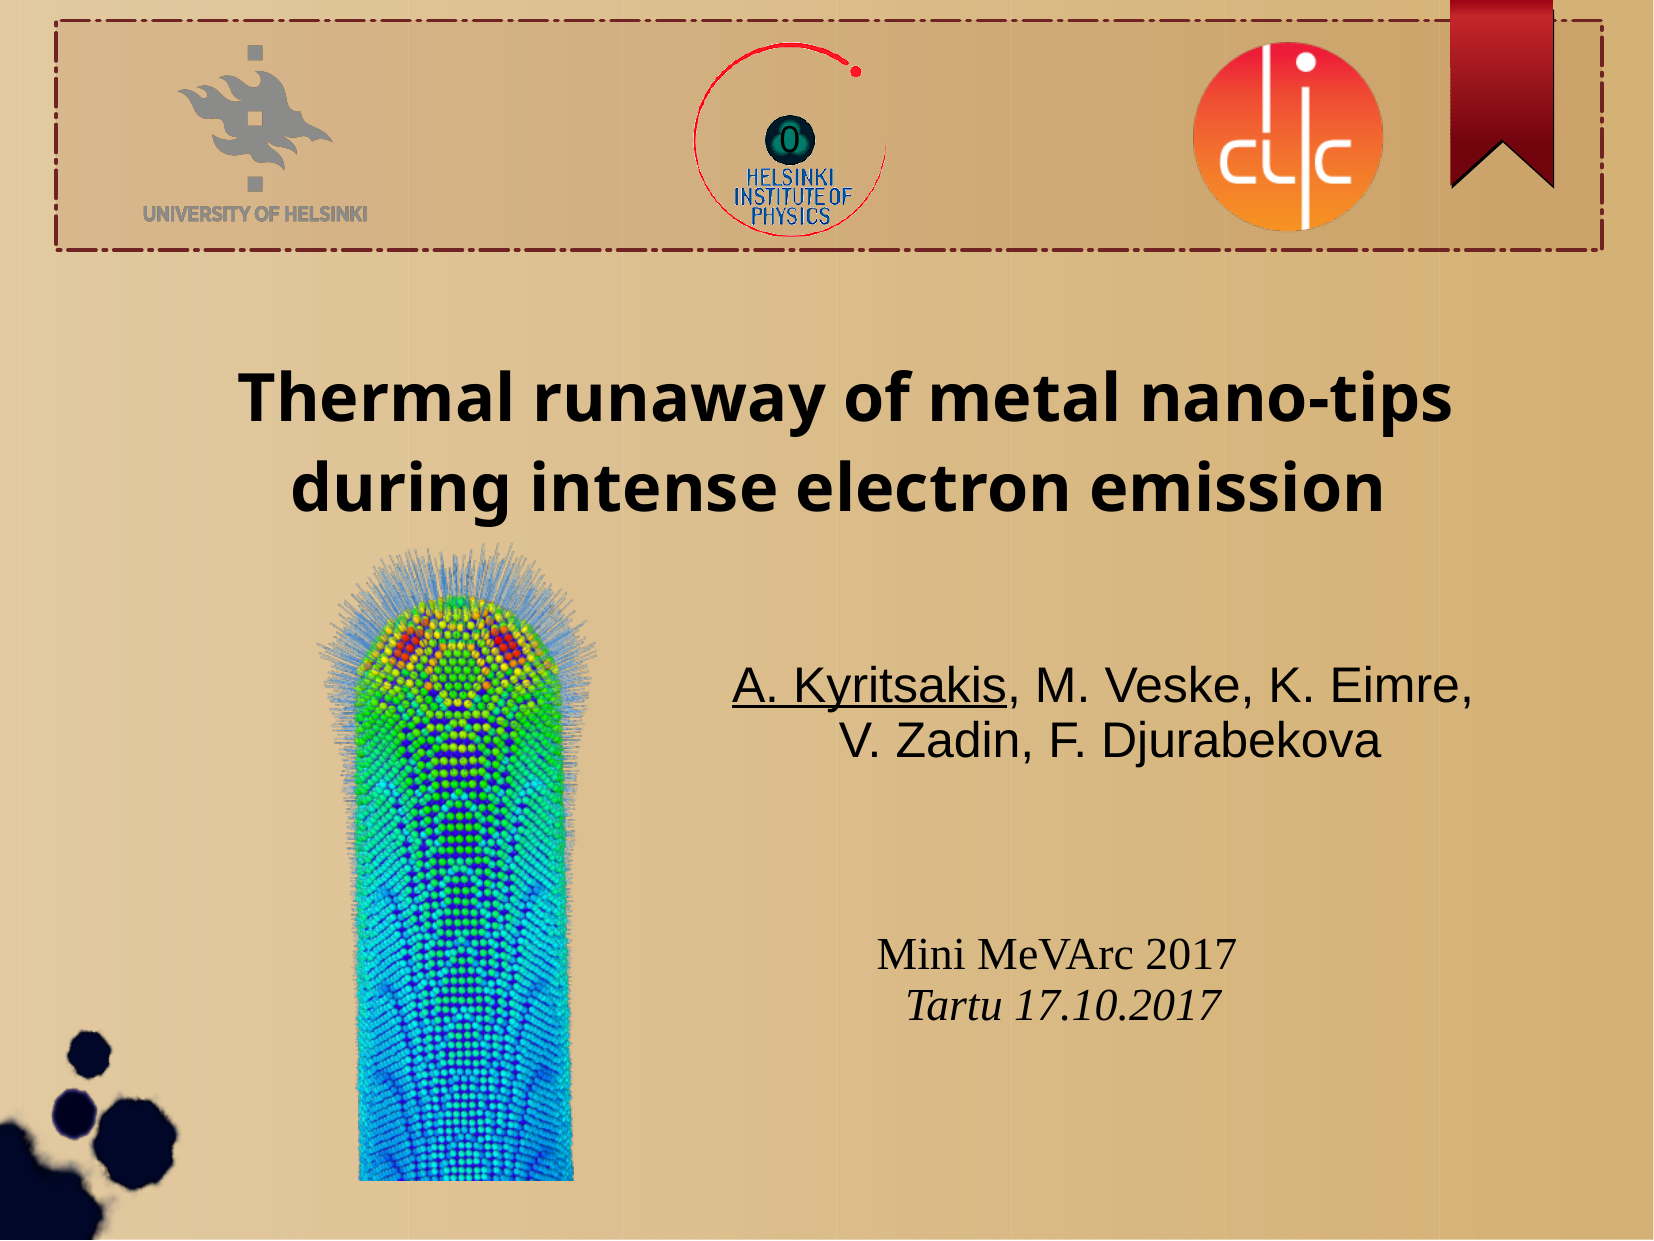

0
 Thermal runaway of metal nano-tips during intense electron emission
A. Kyritsakis, M. Veske, K. Eimre,
V. Zadin, F. Djurabekova
Mini MeVArc 2017
Tartu 17.10.2017